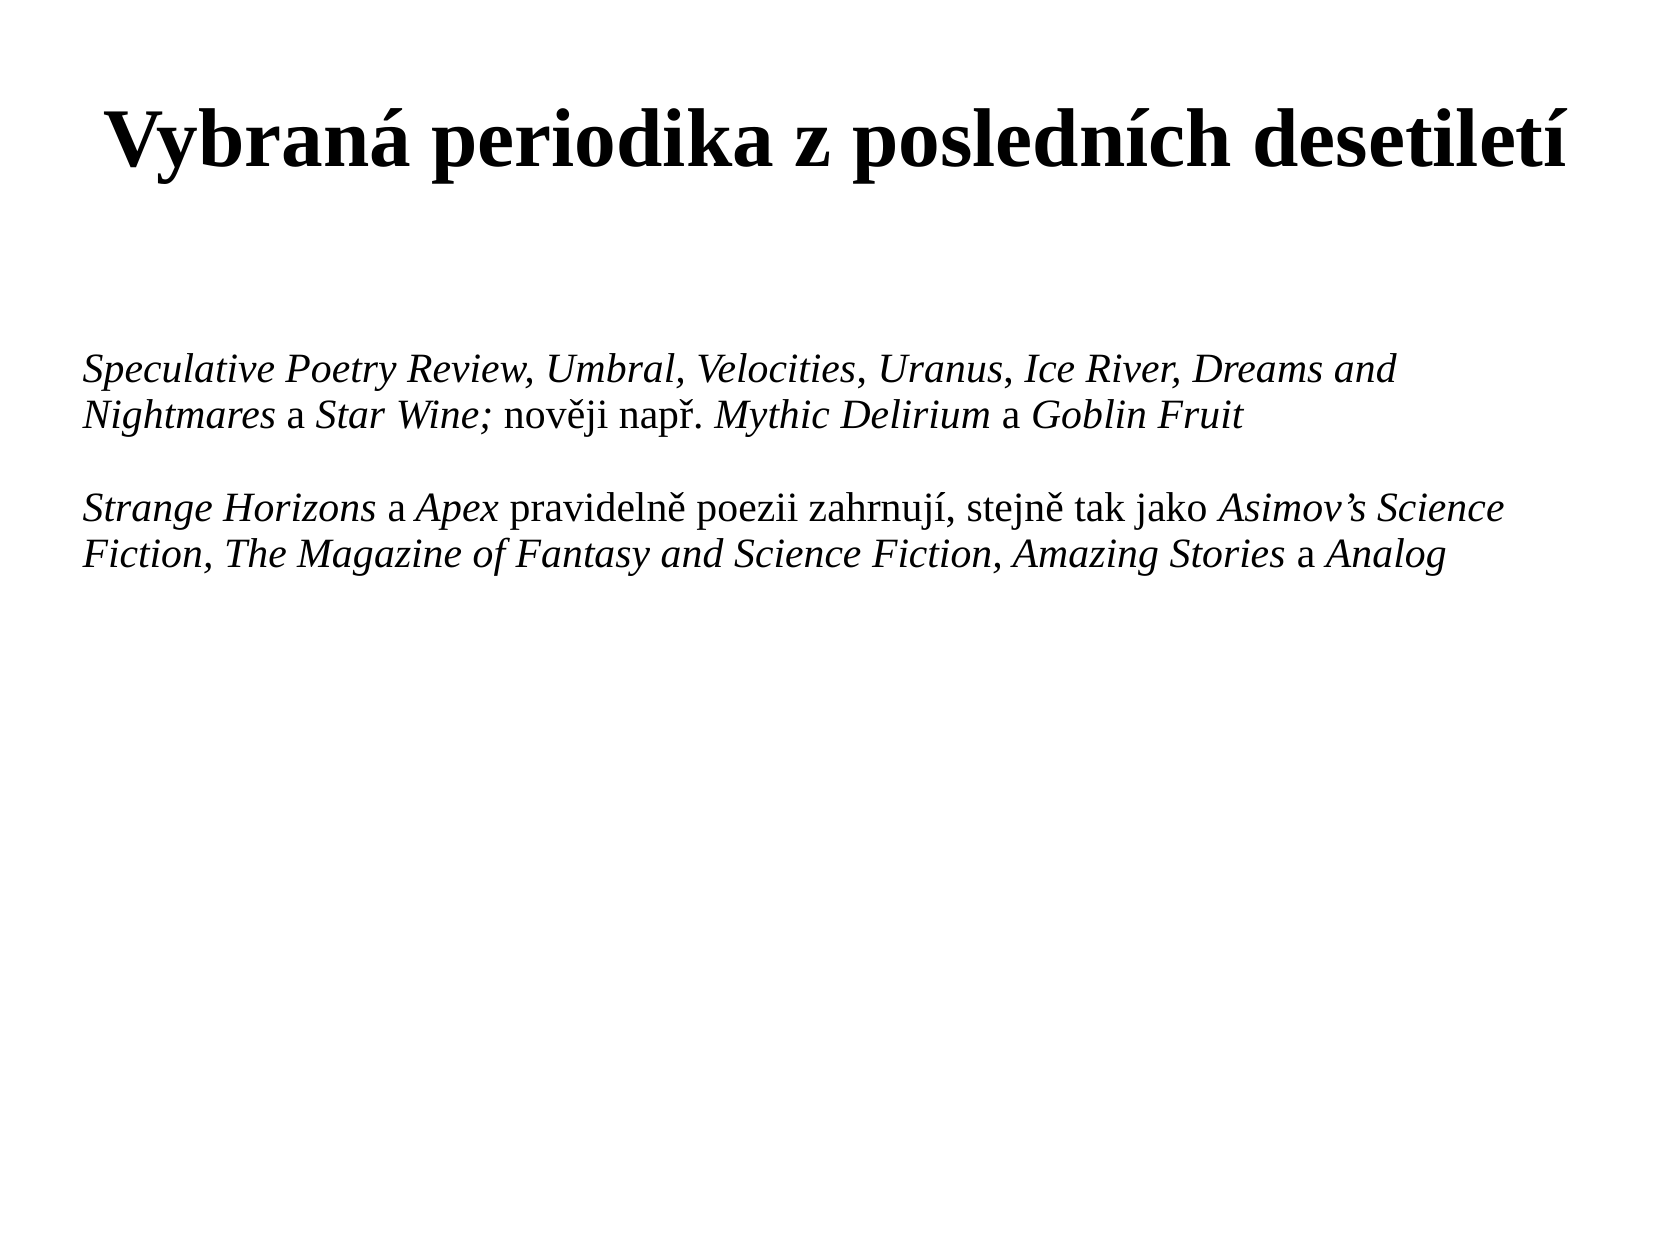

# Vybraná periodika z posledních desetiletí
Speculative Poetry Review, Umbral, Velocities, Uranus, Ice River, Dreams and Nightmares a Star Wine; nověji např. Mythic Delirium a Goblin Fruit
Strange Horizons a Apex pravidelně poezii zahrnují, stejně tak jako Asimov’s Science Fiction, The Magazine of Fantasy and Science Fiction, Amazing Stories a Analog